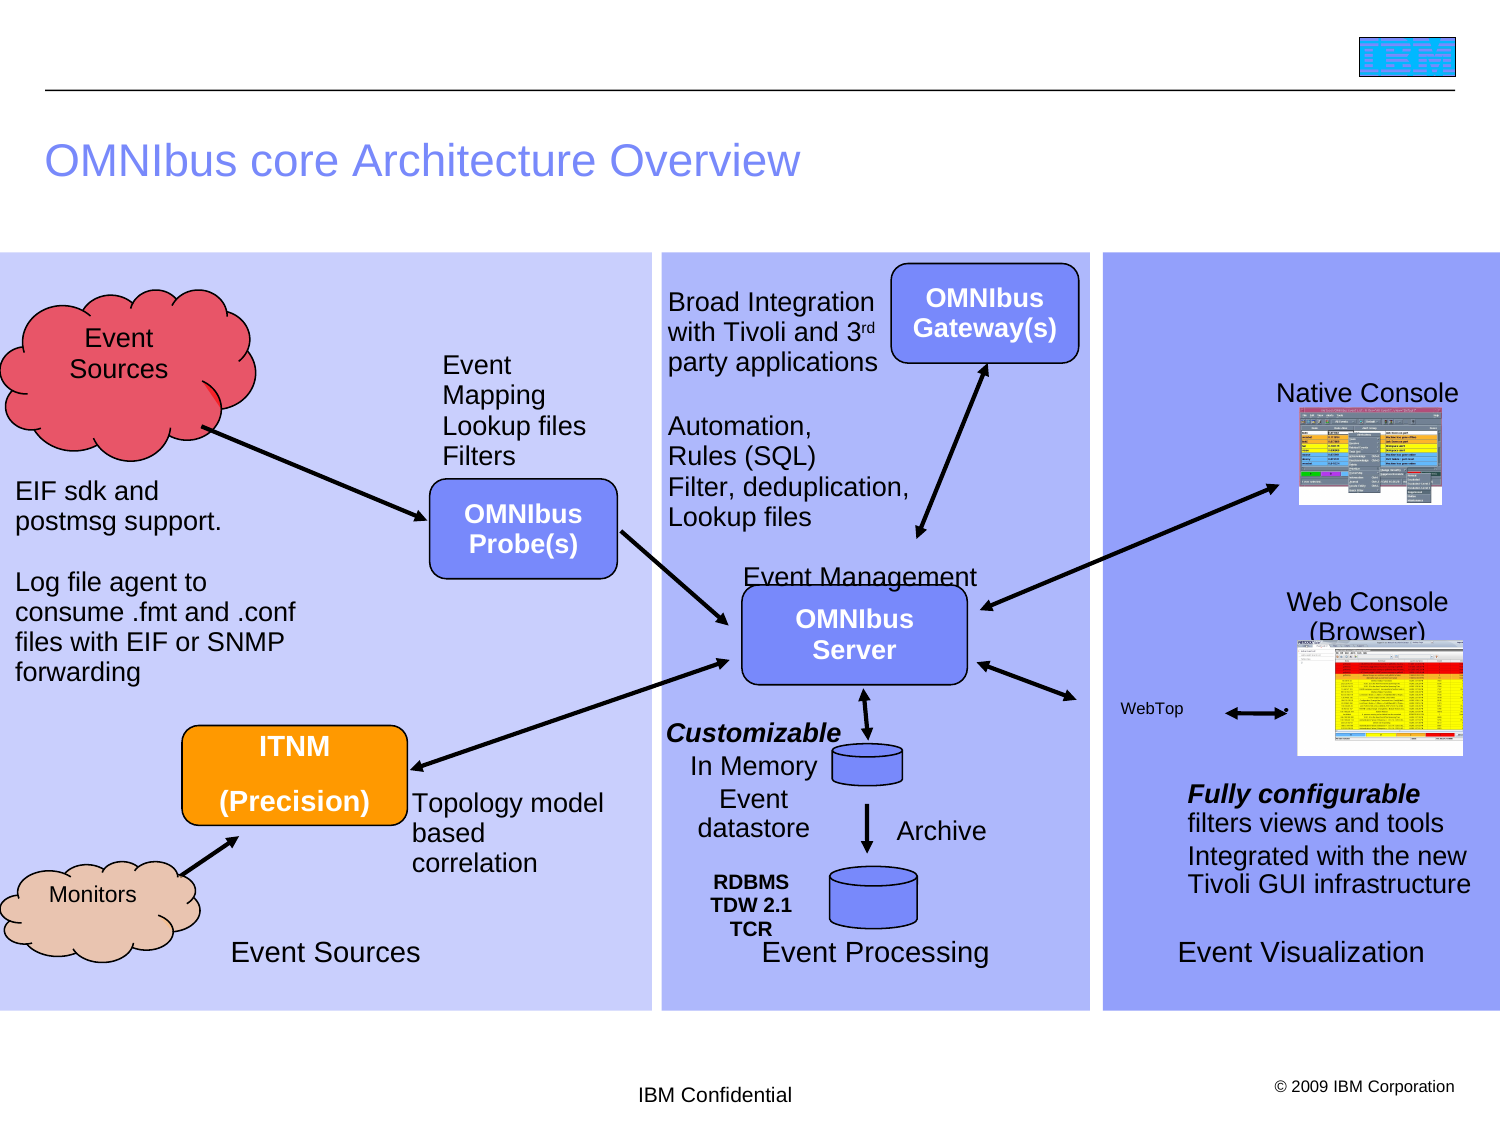

# OMNIbus core Architecture Overview
Event Sources
Event Processing
Event Visualization
OMNIbus Gateway(s)
Broad Integration with Tivoli and 3rd party applications
Event Sources
Event Mapping
Lookup files
Filters
Native Console
Automation,
Rules (SQL)
Filter, deduplication,
Lookup files
 Event Management
EIF sdk and
postmsg support.
Log file agent to consume .fmt and .conf files with EIF or SNMP forwarding
OMNIbus Probe(s)
Web Console
(Browser)
OMNIbus Server
WebTop
Customizable
In Memory
Event datastore
ITNM
(Precision)
Topology model based correlation
Fully configurable filters views and tools
Integrated with the new Tivoli GUI infrastructure
Archive
Monitors
RDBMS
TDW 2.1
TCR